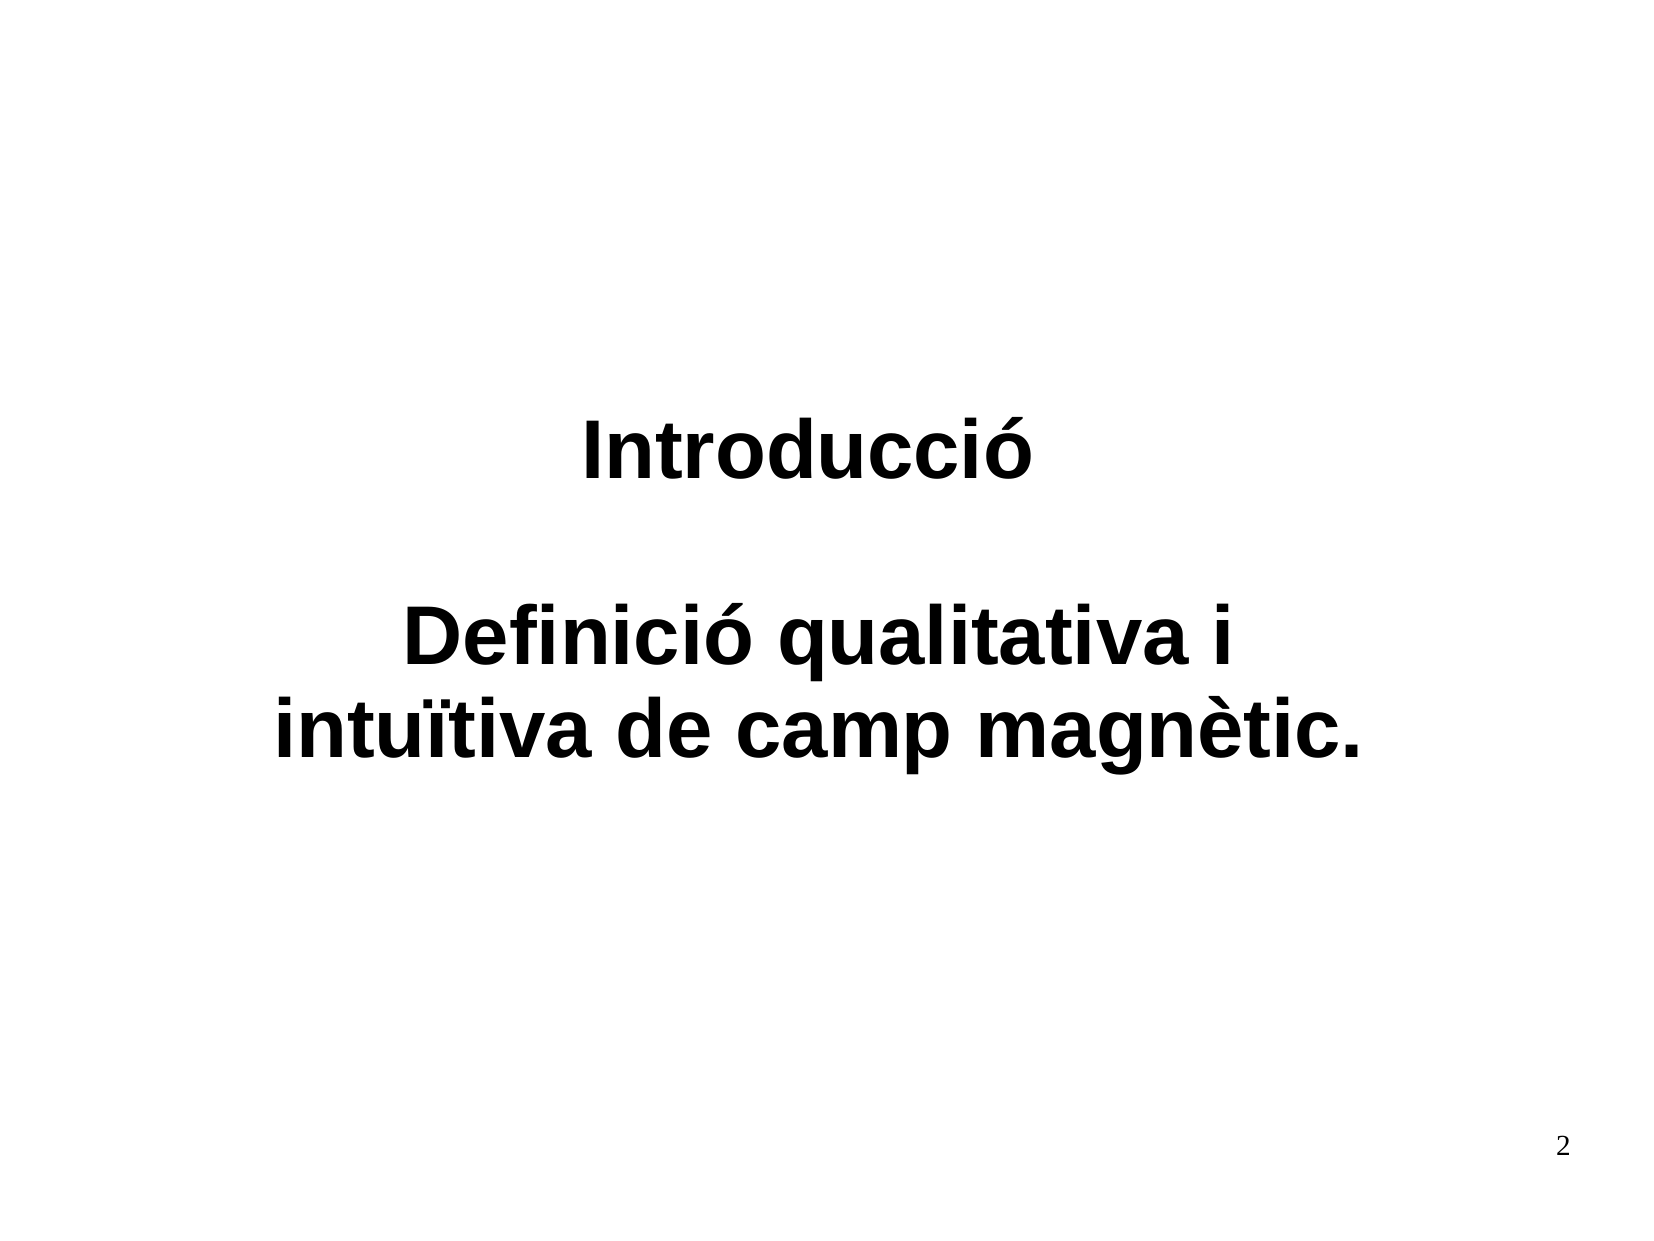

Introducció
Definició qualitativa i intuïtiva de camp magnètic.
2